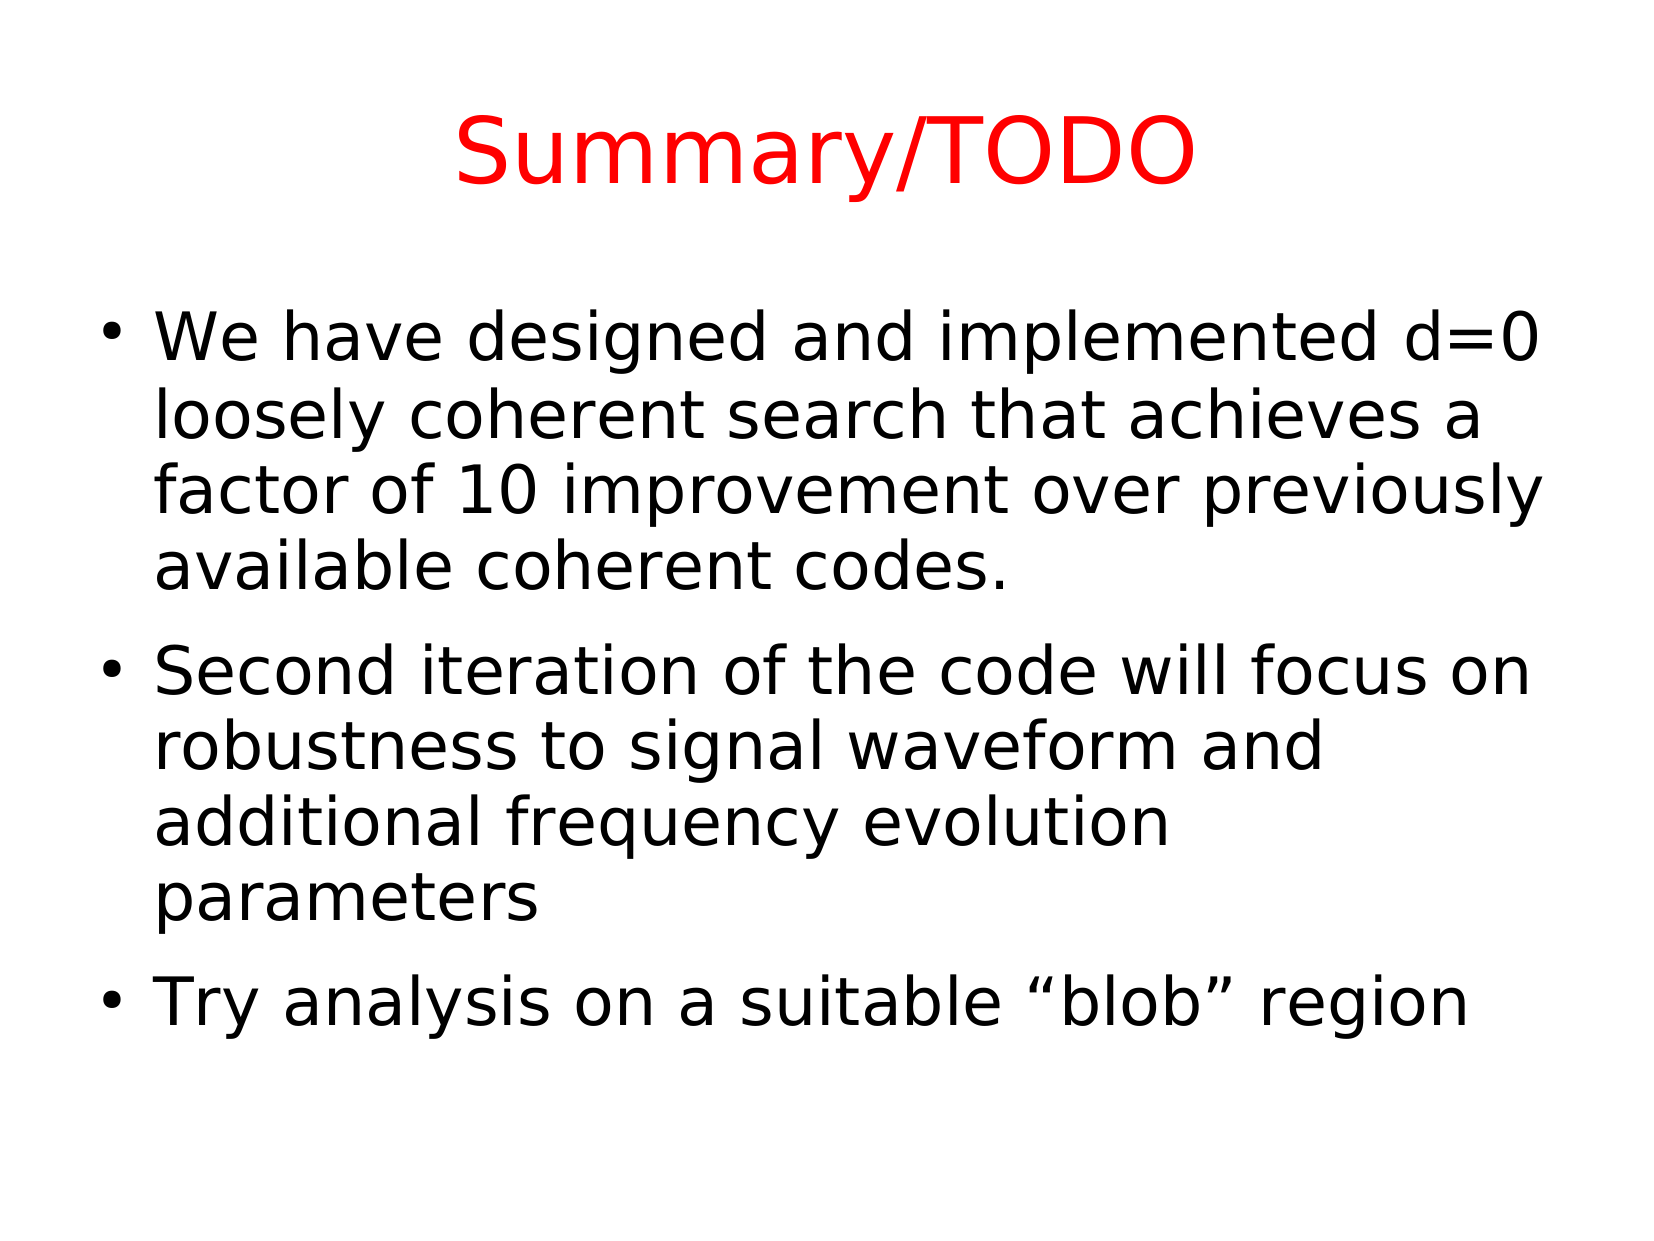

# Summary/TODO
We have designed and implemented d=0 loosely coherent search that achieves a factor of 10 improvement over previously available coherent codes.
Second iteration of the code will focus on robustness to signal waveform and additional frequency evolution parameters
Try analysis on a suitable “blob” region